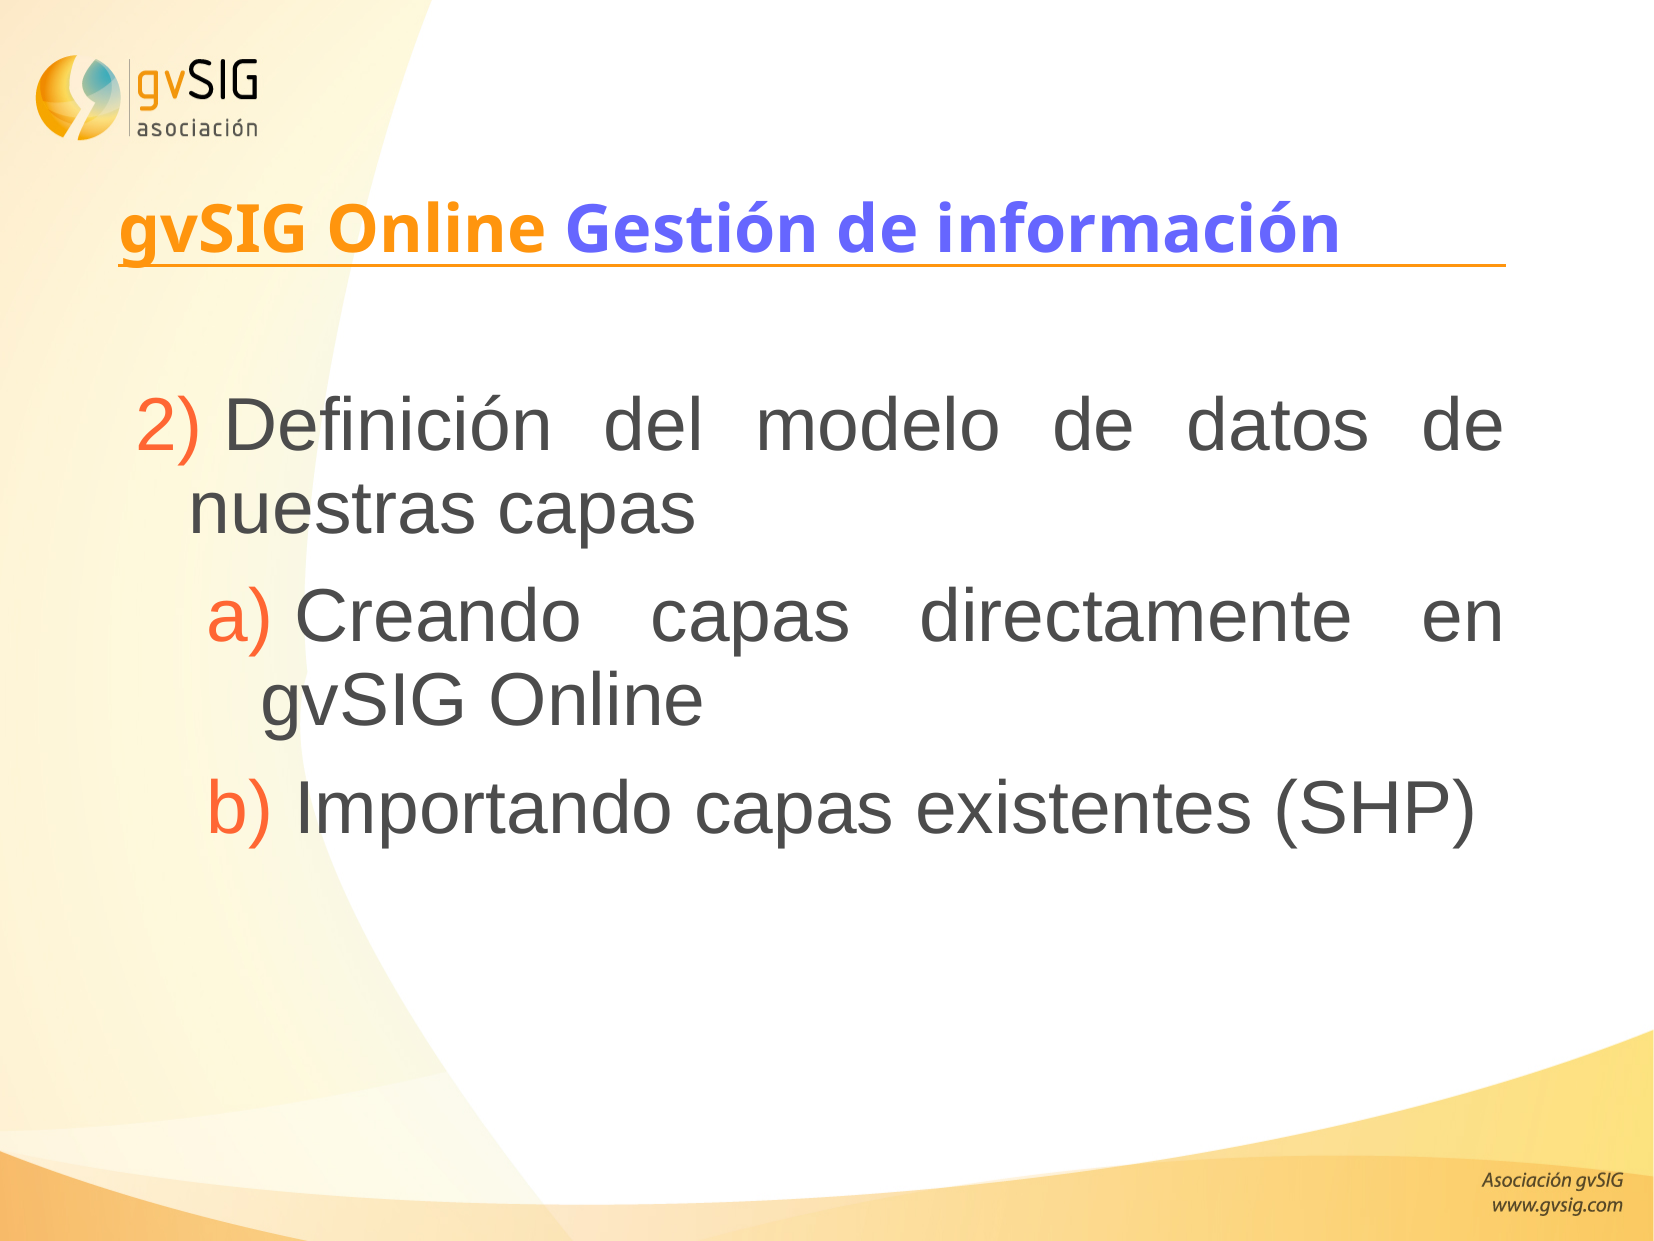

# gvSIG Online Gestión de información
Definición del modelo de datos de nuestras capas
Creando capas directamente en gvSIG Online
Importando capas existentes (SHP)